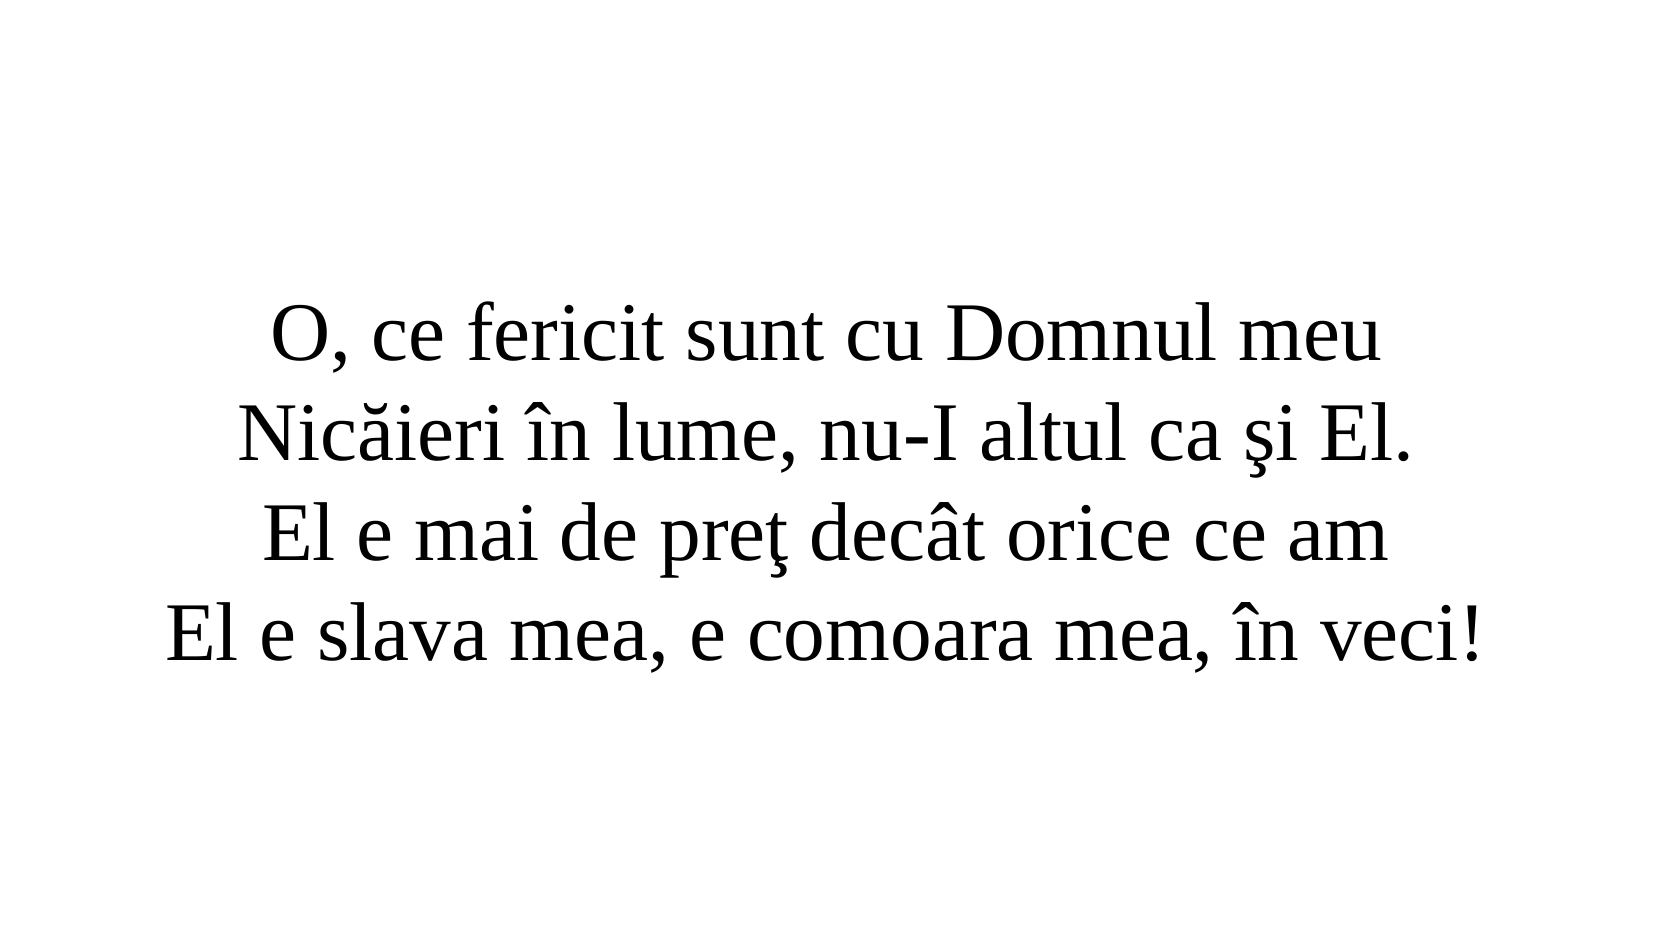

# O, ce fericit sunt cu Domnul meu
Nicăieri în lume, nu-I altul ca şi El.
El e mai de preţ decât orice ce am
El e slava mea, e comoara mea, în veci!